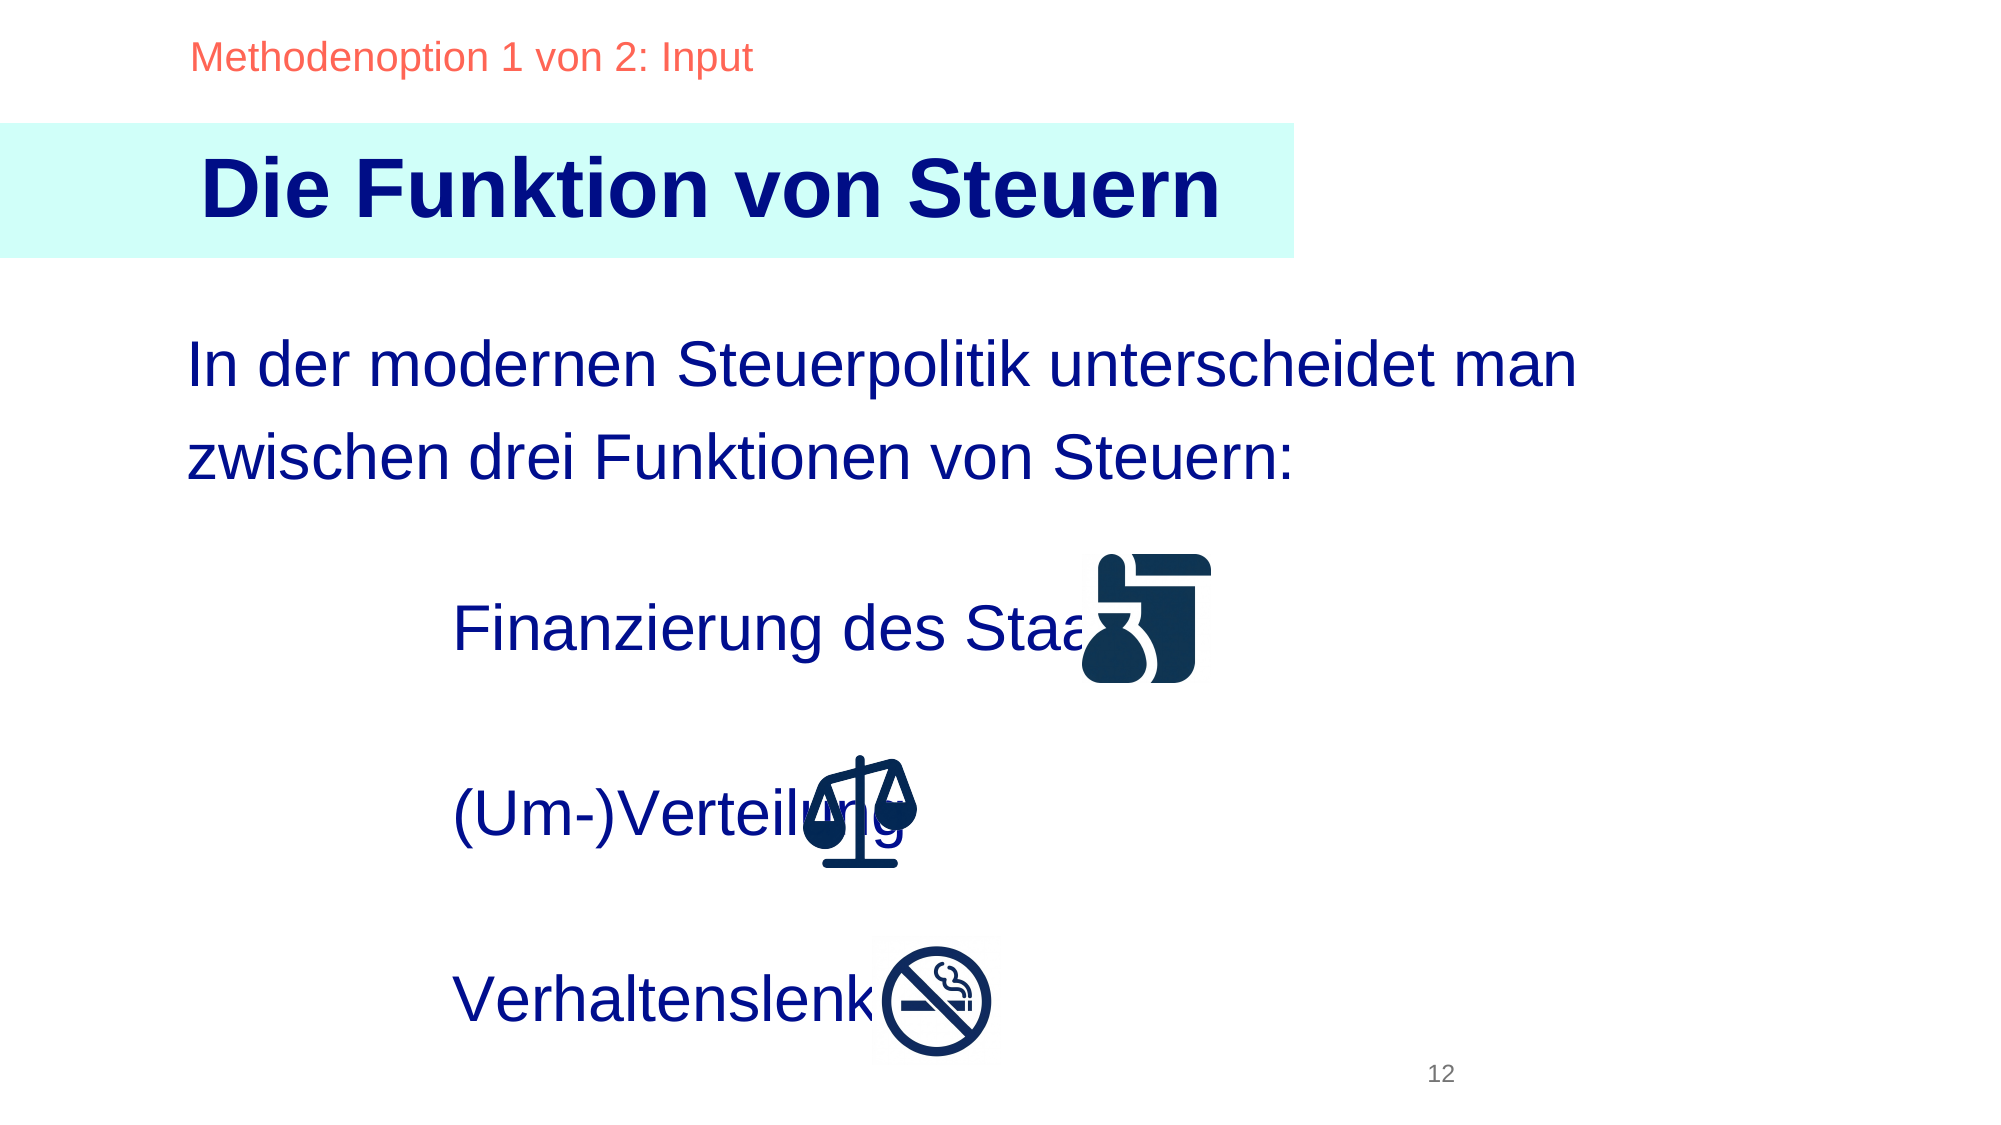

Methodenoption 1 von 2: Input
Die Funktion von Steuern
# In der modernen Steuerpolitik unterscheidet man zwischen drei Funktionen von Steuern:
Finanzierung des Staates
(Um-)Verteilung
Verhaltenslenkung